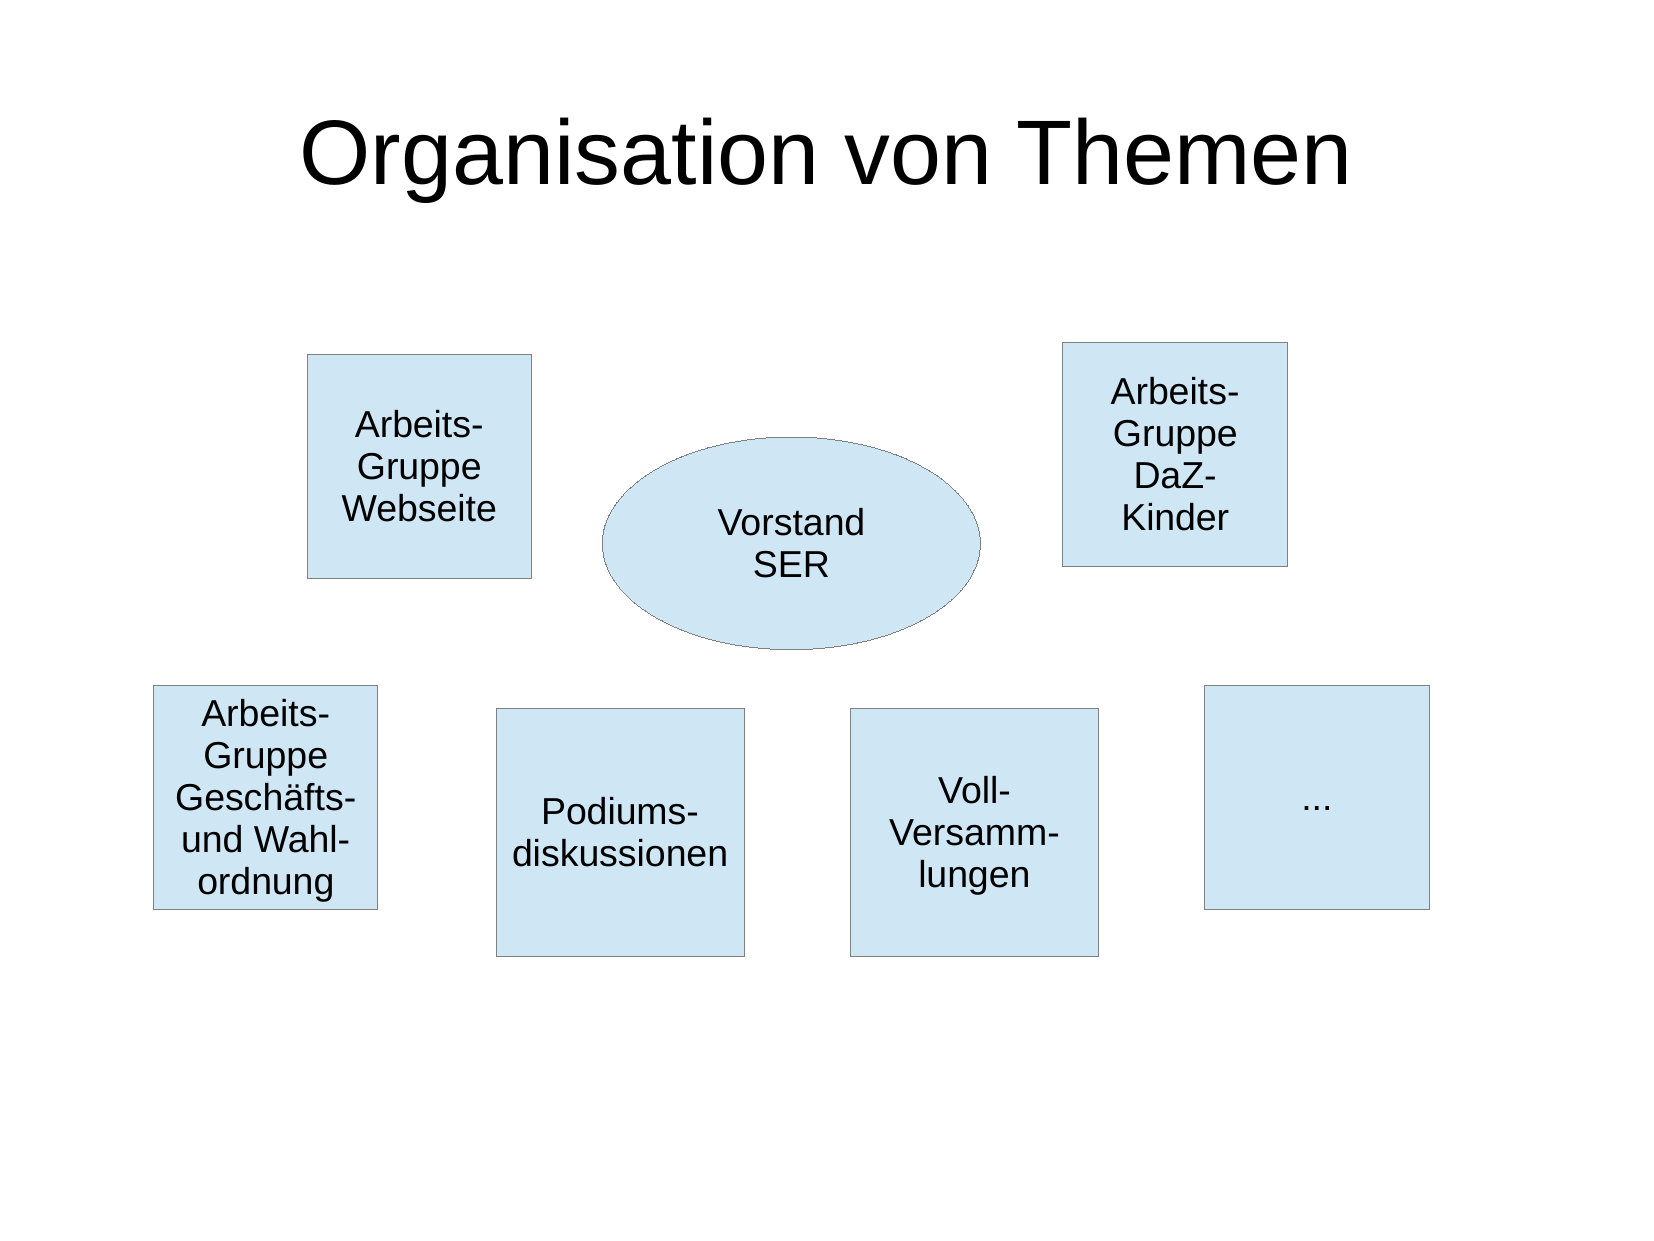

# Organisation von Themen
Arbeits-
Gruppe
DaZ-
Kinder
Arbeits-
Gruppe
Webseite
Vorstand
SER
Arbeits-
Gruppe
Geschäfts-
und Wahl-
ordnung
...
Podiums-
diskussionen
Voll-
Versamm-
lungen